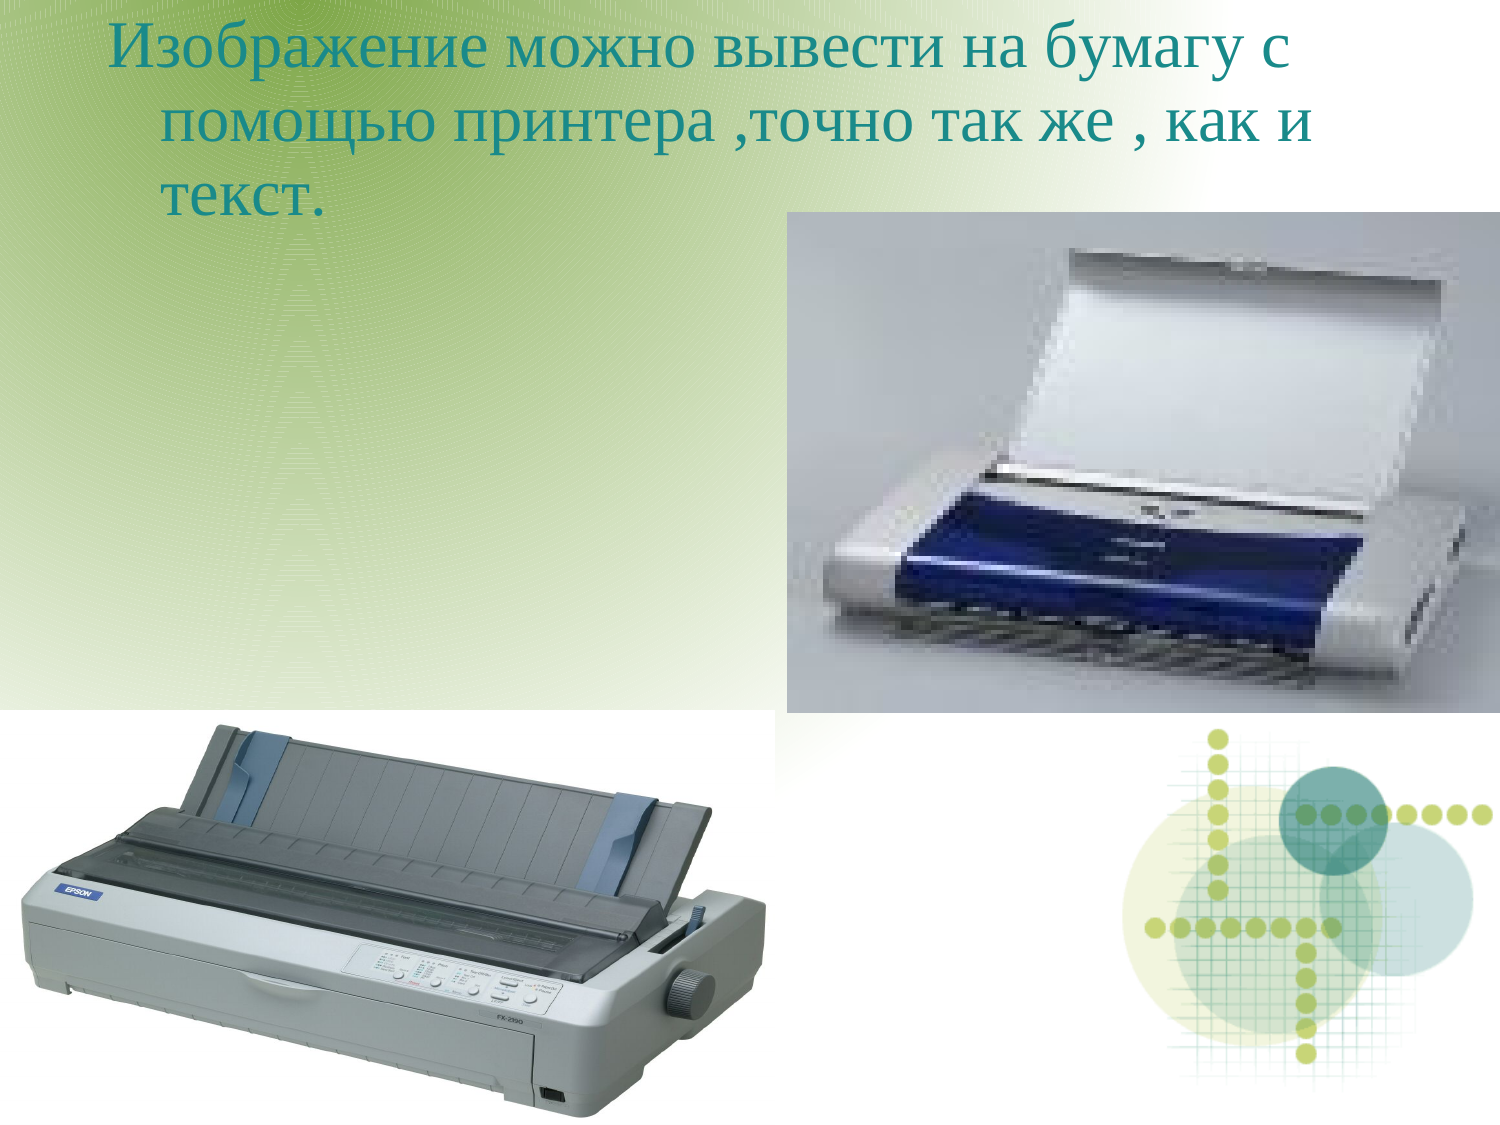

# Изображение можно вывести на бумагу с помощью принтера ,точно так же , как и текст.